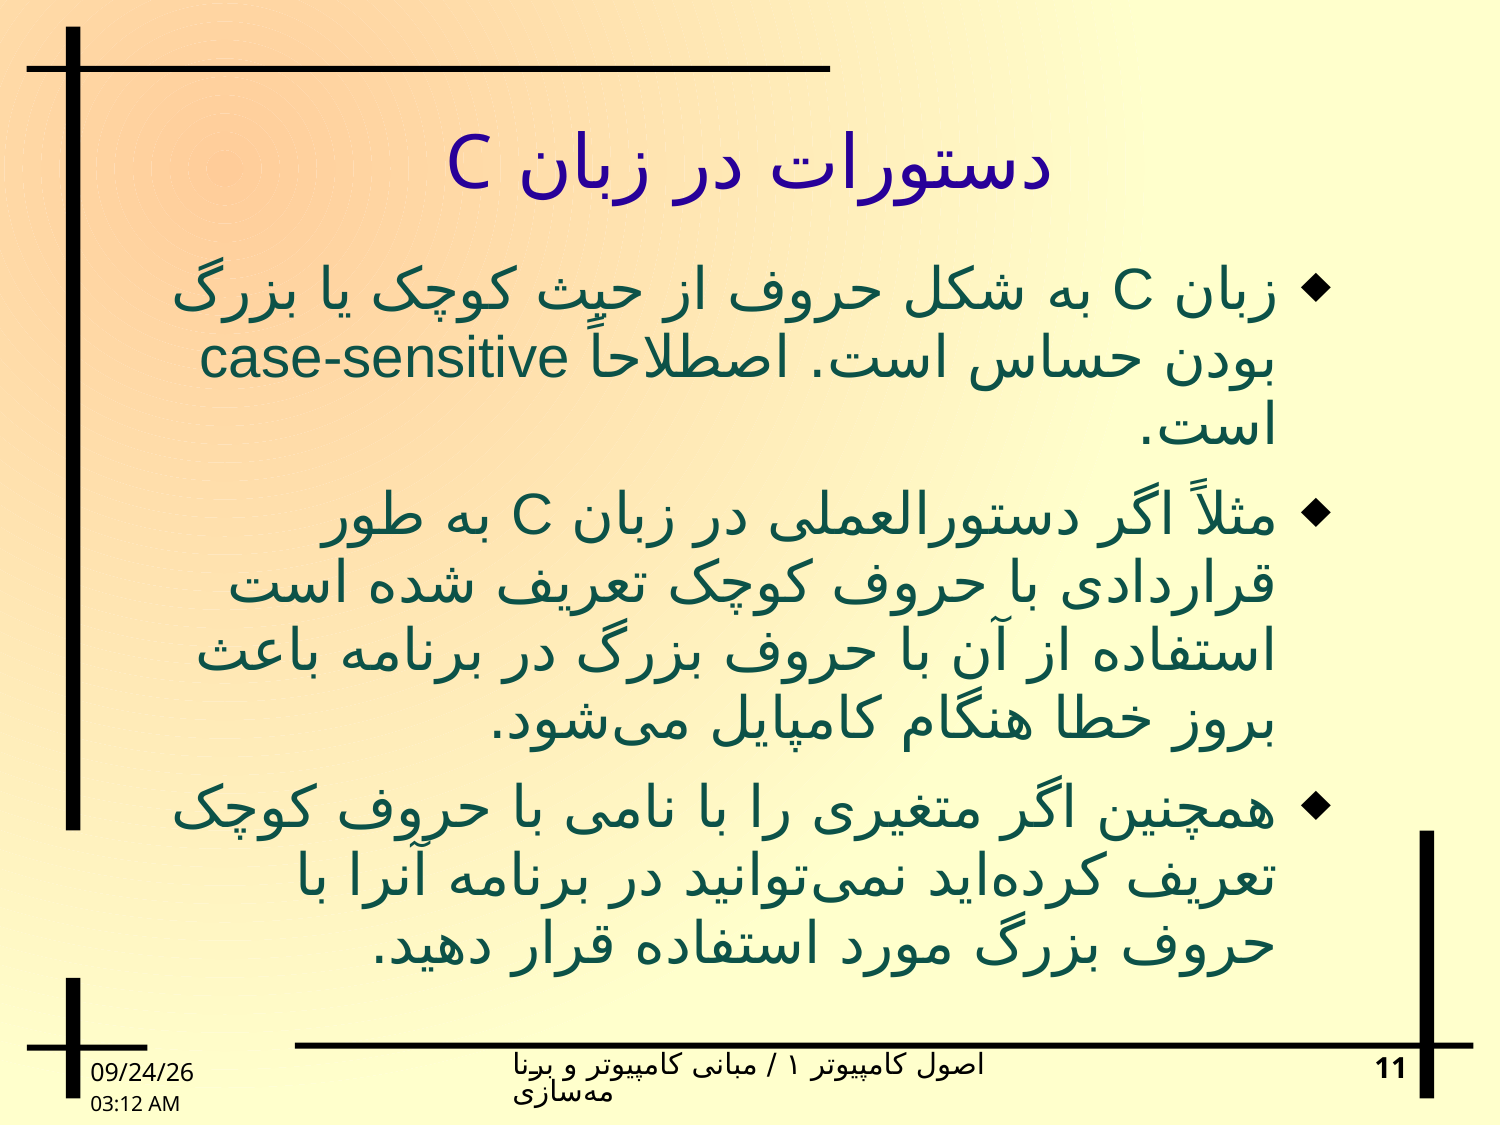

دستورات در زبان C
# زبان C به شکل حروف از حیث کوچک یا بزرگ بودن حساس است. اصطلاحاً case-sensitive است.
مثلاً اگر دستورالعملی در زبان C به طور قراردادی با حروف کوچک تعریف شده است استفاده از آن با حروف بزرگ در برنامه باعث بروز خطا هنگام کامپایل می‌شود.
همچنین اگر متغیری را با نامی با حروف کوچک تعریف کرده‌اید نمی‌توانید در برنامه آنرا با حروف بزرگ مورد استفاده قرار دهید.
اصول کامپیوتر ۱ / مبانی کامپیوتر و برنامه‌سازی
11